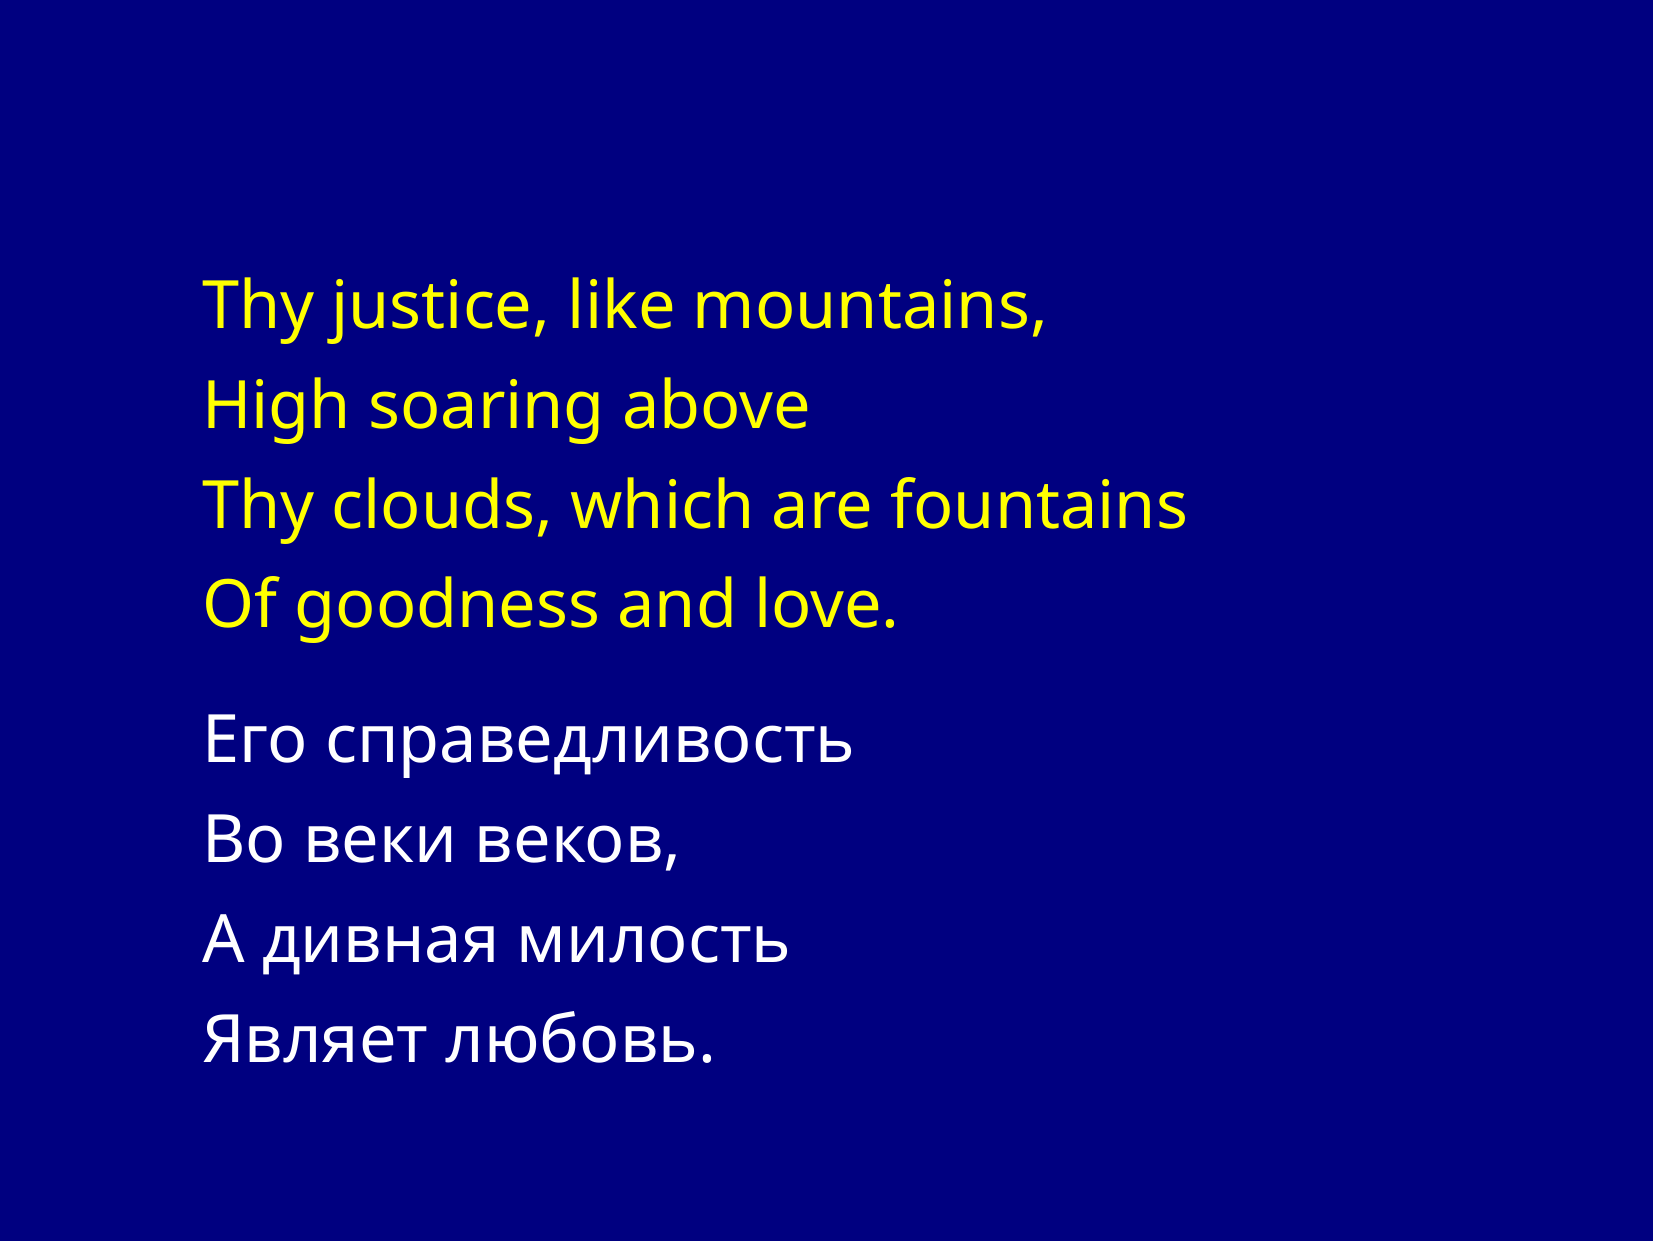

Thy justice, like mountains,
	High soaring above
	Thy clouds, which are fountains
	Of goodness and love.
	Его справедливость
	Во веки веков,
	А дивная милость
	Являет любовь.